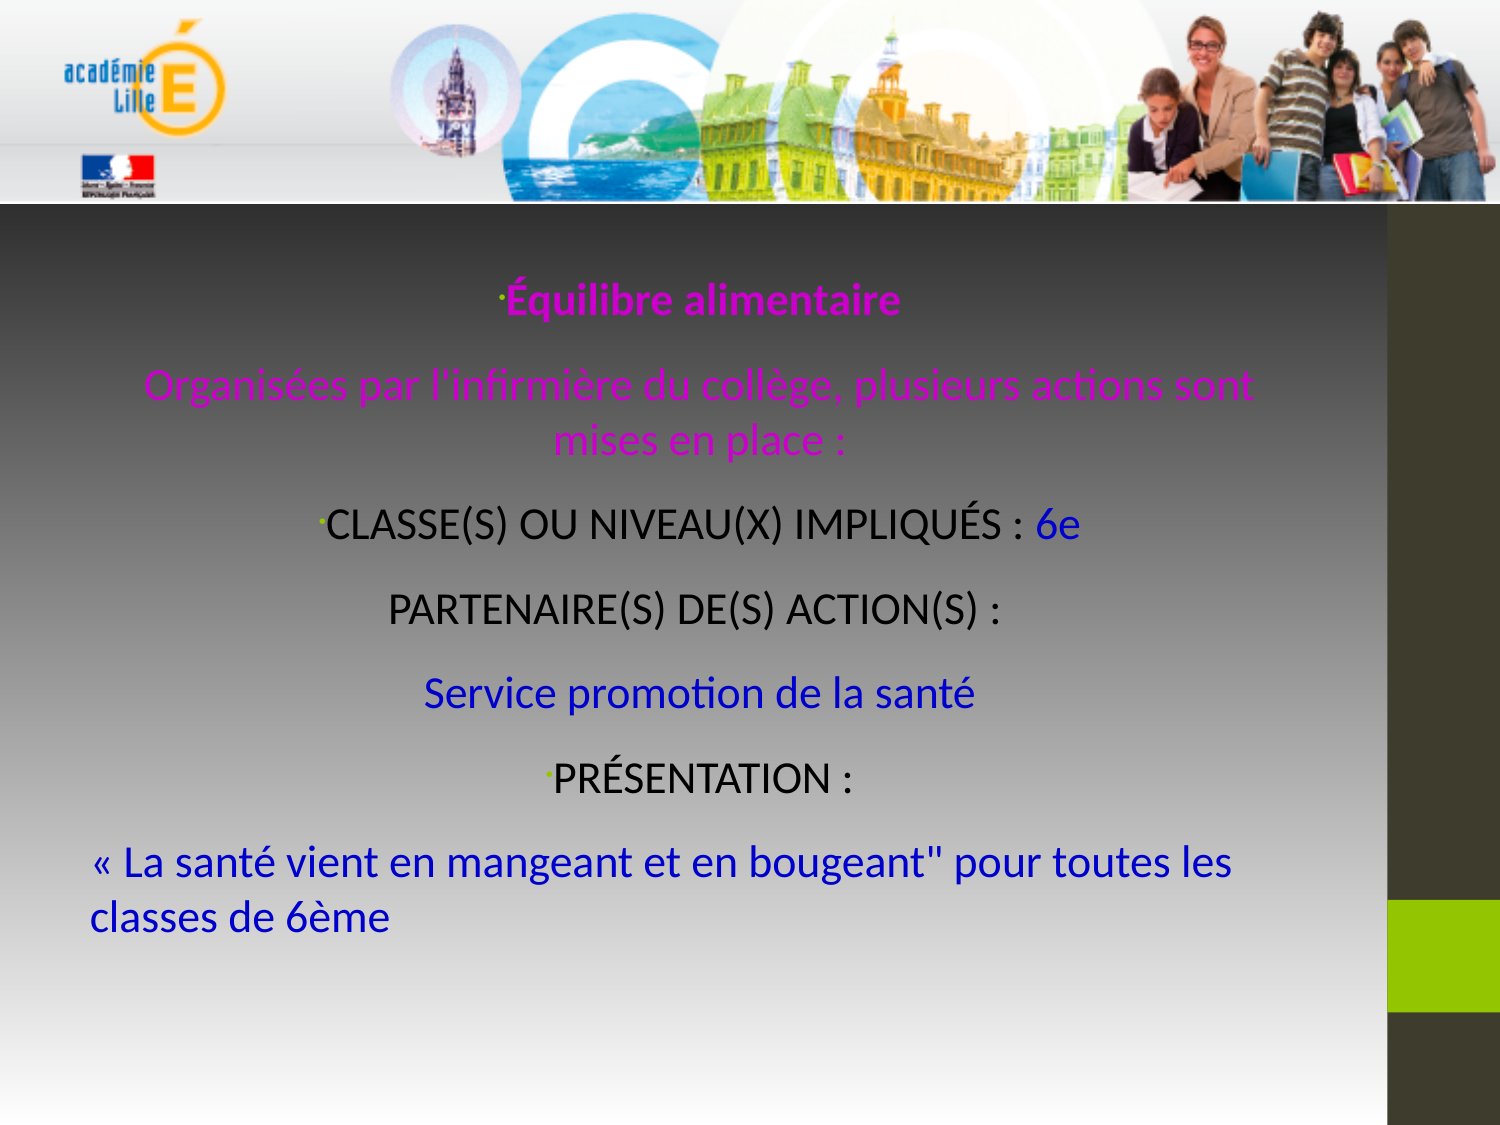

# Équilibre alimentaire
Organisées par l'infirmière du collège, plusieurs actions sont mises en place :
CLASSE(S) OU NIVEAU(X) IMPLIQUÉS : 6e
PARTENAIRE(S) DE(S) ACTION(S) :
Service promotion de la santé
PRÉSENTATION :
« La santé vient en mangeant et en bougeant" pour toutes les classes de 6ème